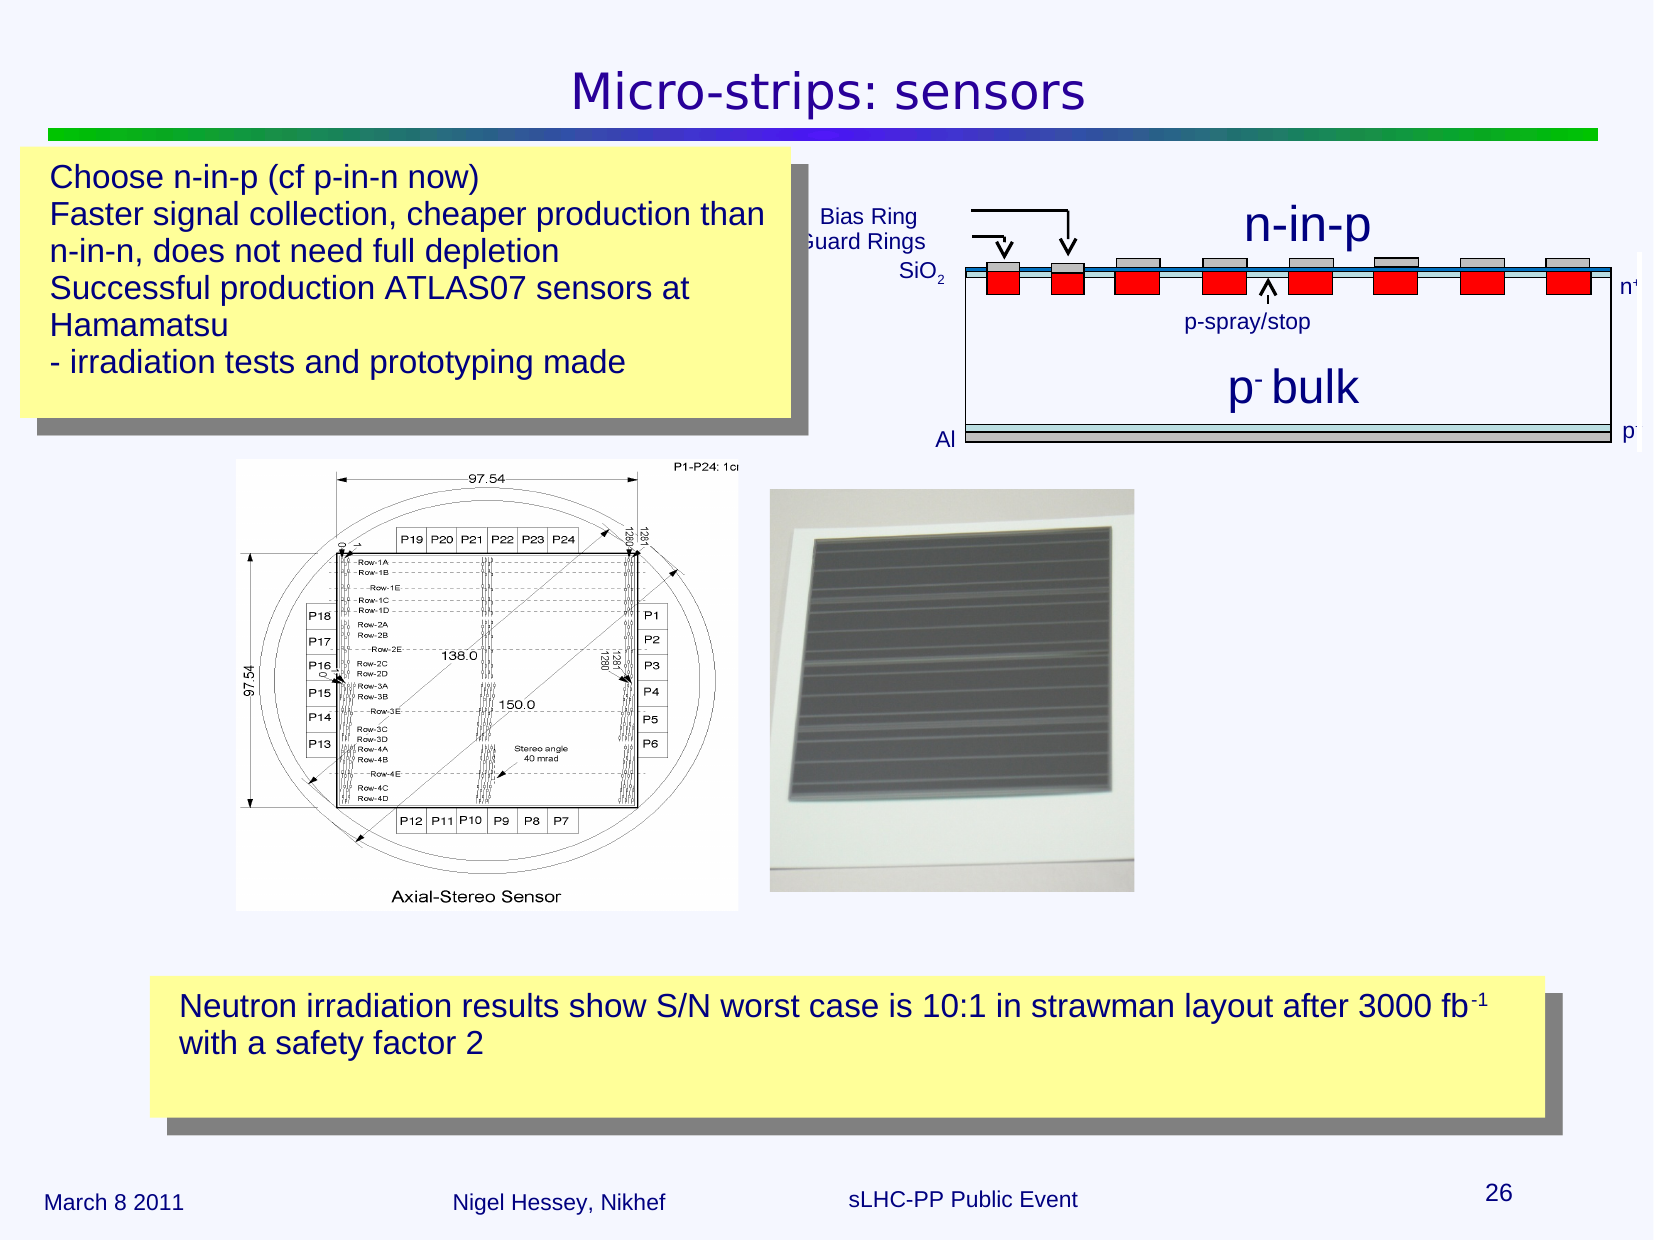

# Micro-strips: sensors
Choose n-in-p (cf p-in-n now)
Faster signal collection, cheaper production than n-in-n, does not need full depletion
Successful production ATLAS07 sensors at Hamamatsu
- irradiation tests and prototyping made
n-in-p
Bias Ring
Guard Rings
SiO2
n+
p-spray/stop
p- bulk
p+
Al
Neutron irradiation results show S/N worst case is 10:1 in strawman layout after 3000 fb-1 with a safety factor 2